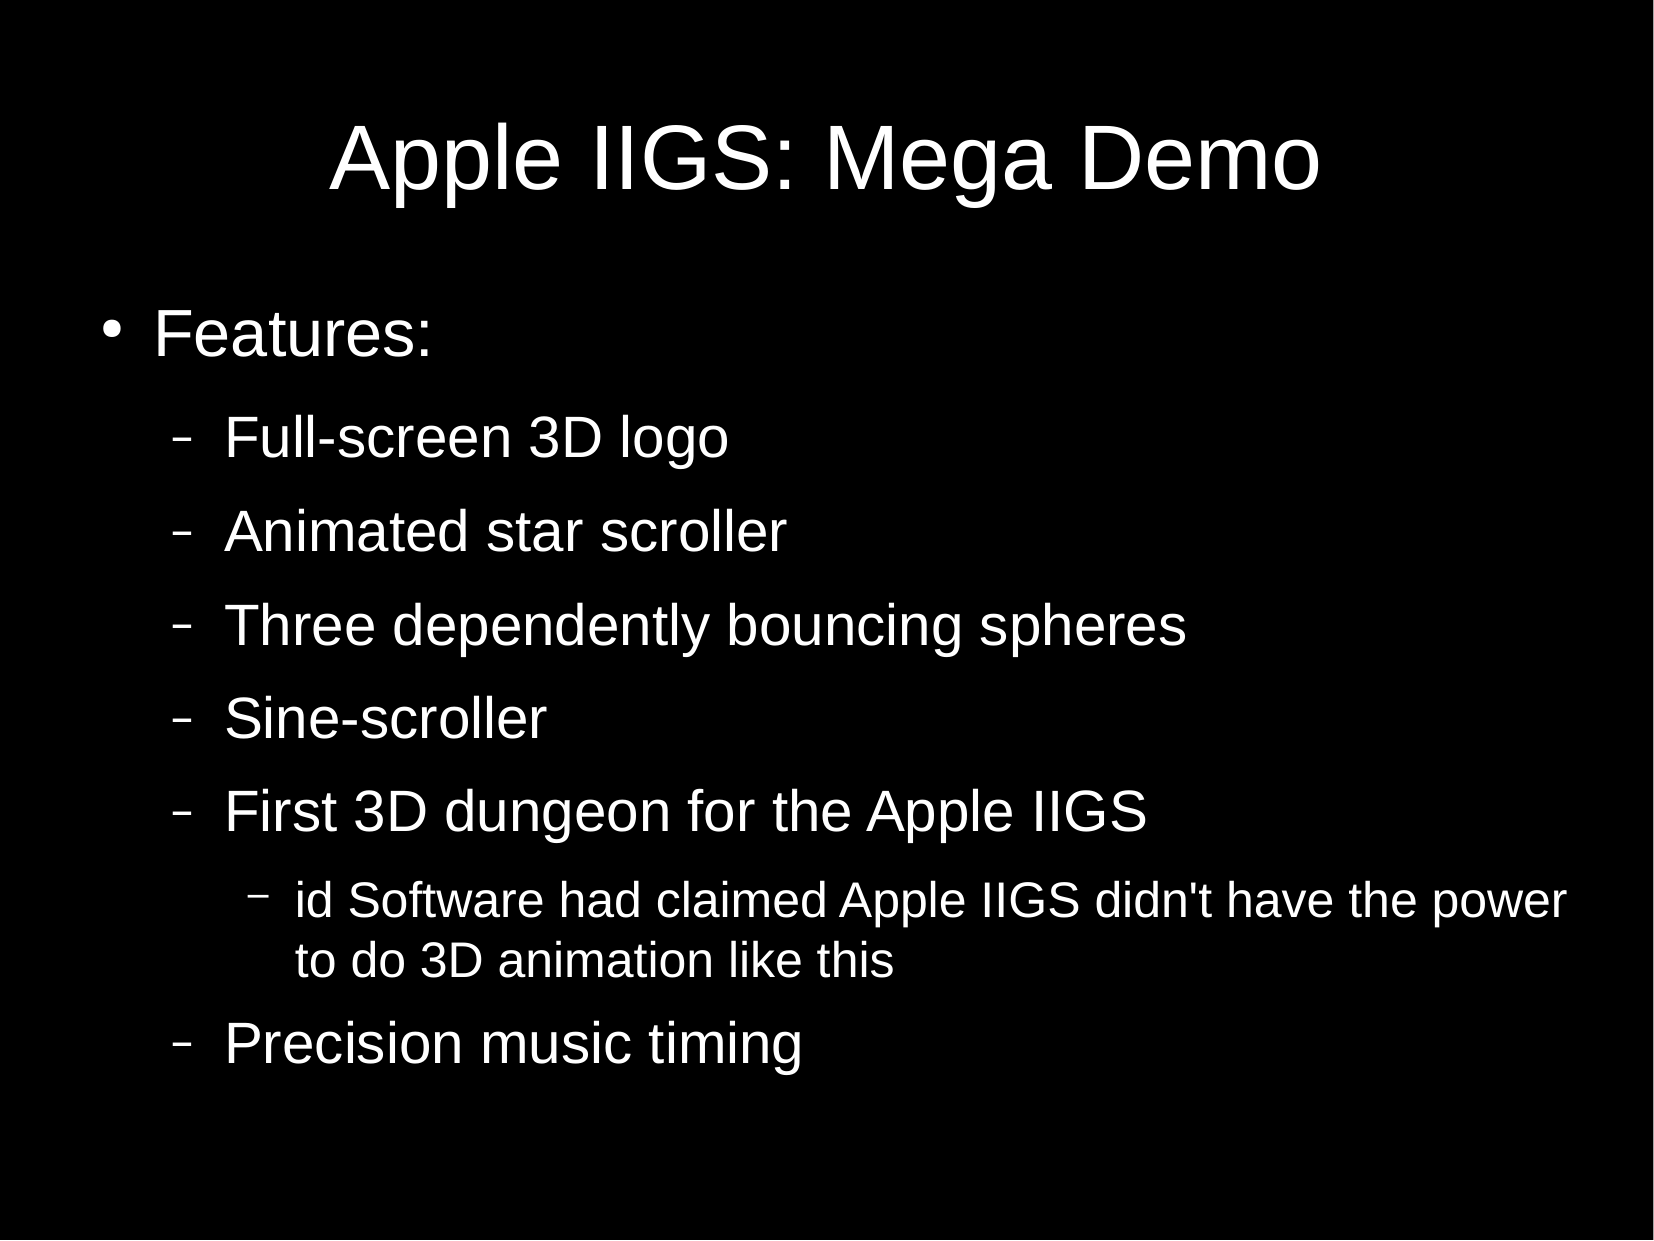

# Apple IIGS: Mega Demo
Features:
Full-screen 3D logo
Animated star scroller
Three dependently bouncing spheres
Sine-scroller
First 3D dungeon for the Apple IIGS
id Software had claimed Apple IIGS didn't have the power to do 3D animation like this
Precision music timing